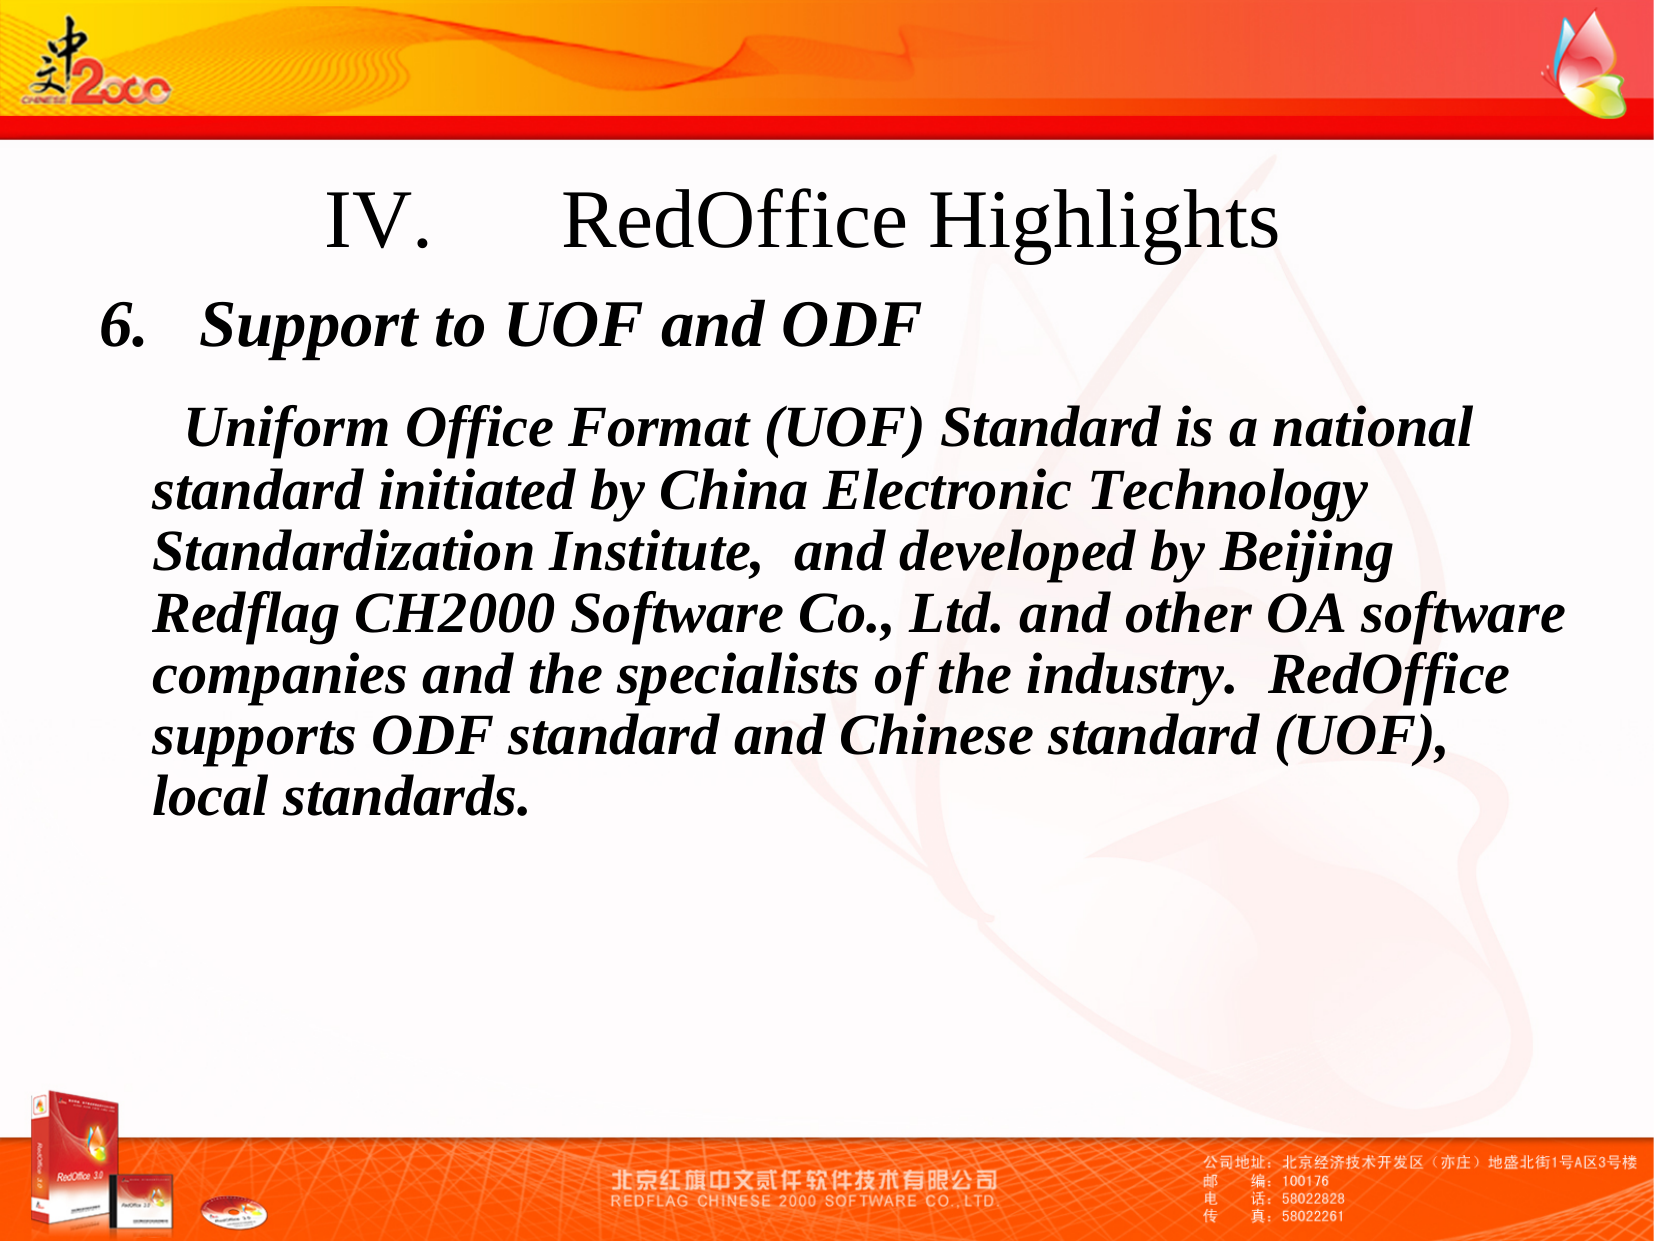

# IV.		RedOffice Highlights
6.		Support to UOF and ODF
 Uniform Office Format (UOF) Standard is a national standard initiated by China Electronic Technology Standardization Institute, and developed by Beijing Redflag CH2000 Software Co., Ltd. and other OA software companies and the specialists of the industry. RedOffice supports ODF standard and Chinese standard (UOF), local standards.